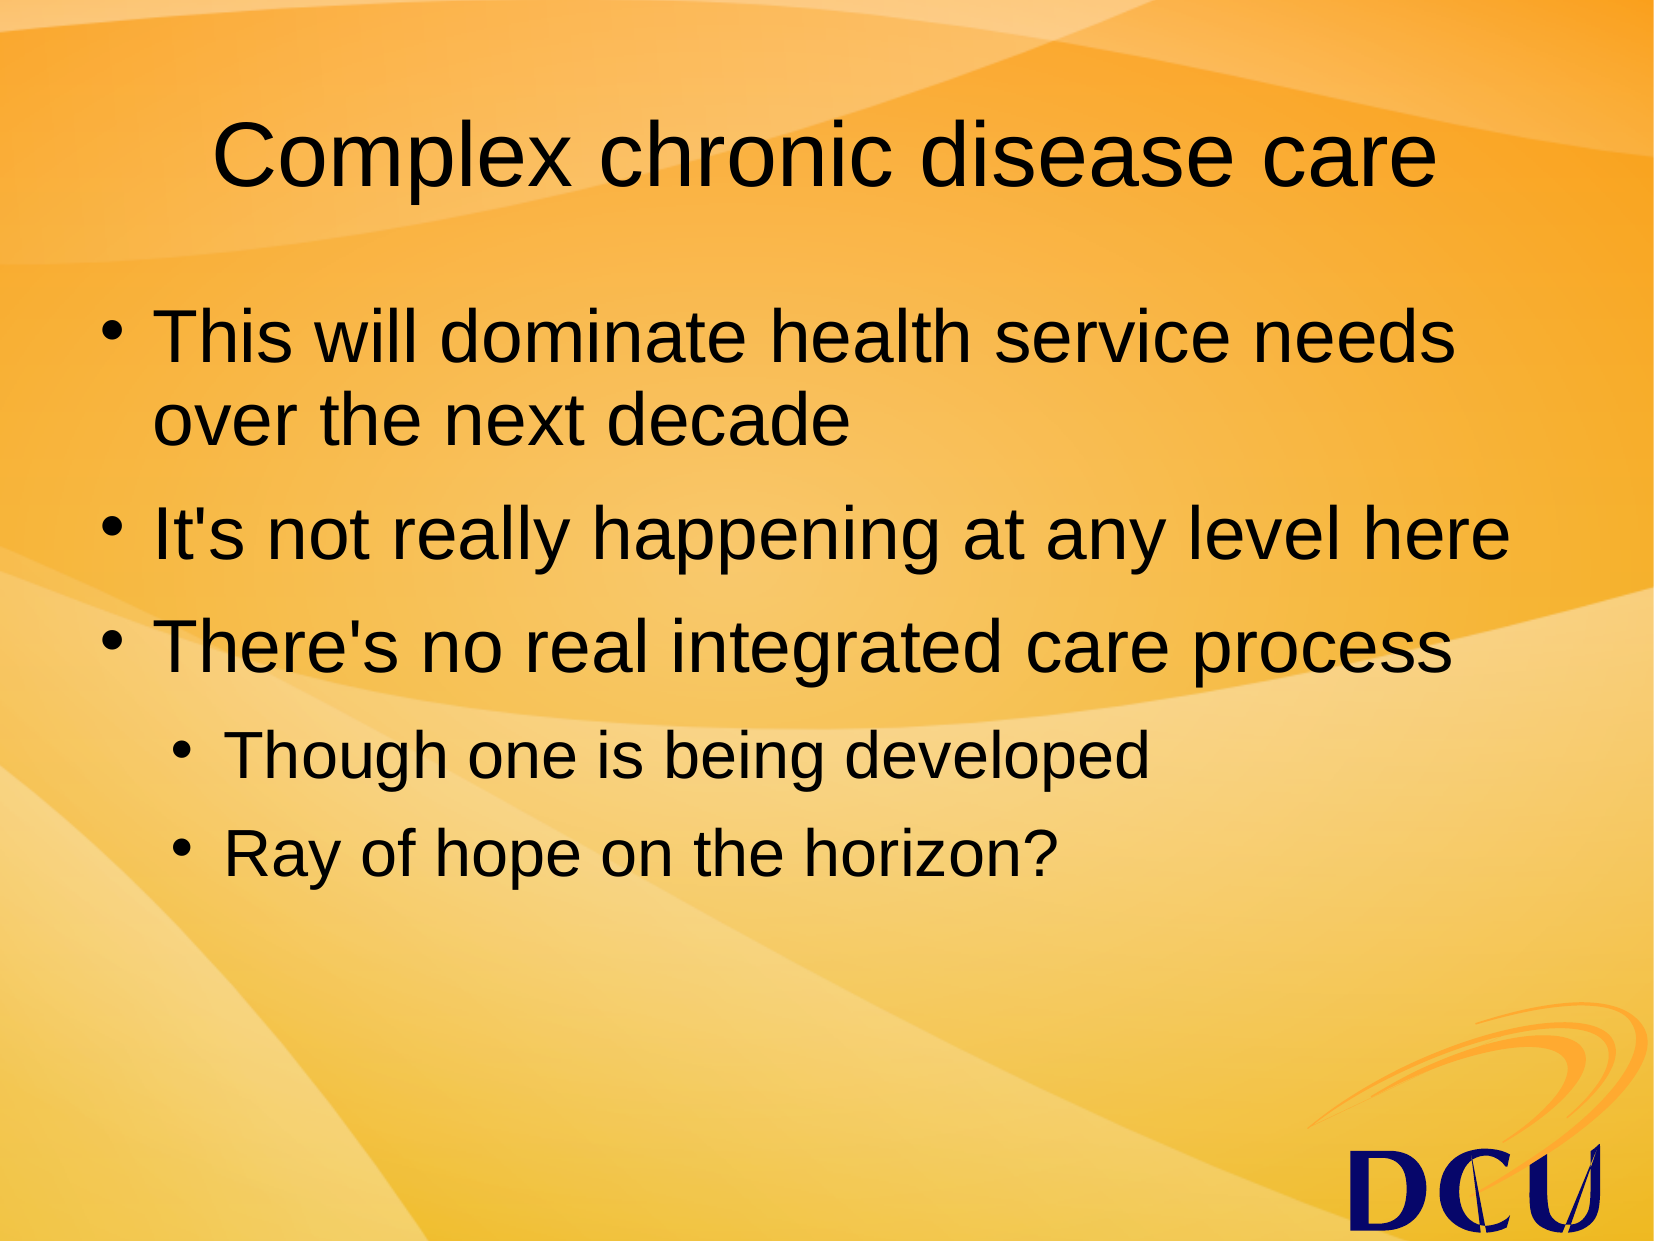

# Complex chronic disease care
This will dominate health service needs over the next decade
It's not really happening at any level here
There's no real integrated care process
Though one is being developed
Ray of hope on the horizon?